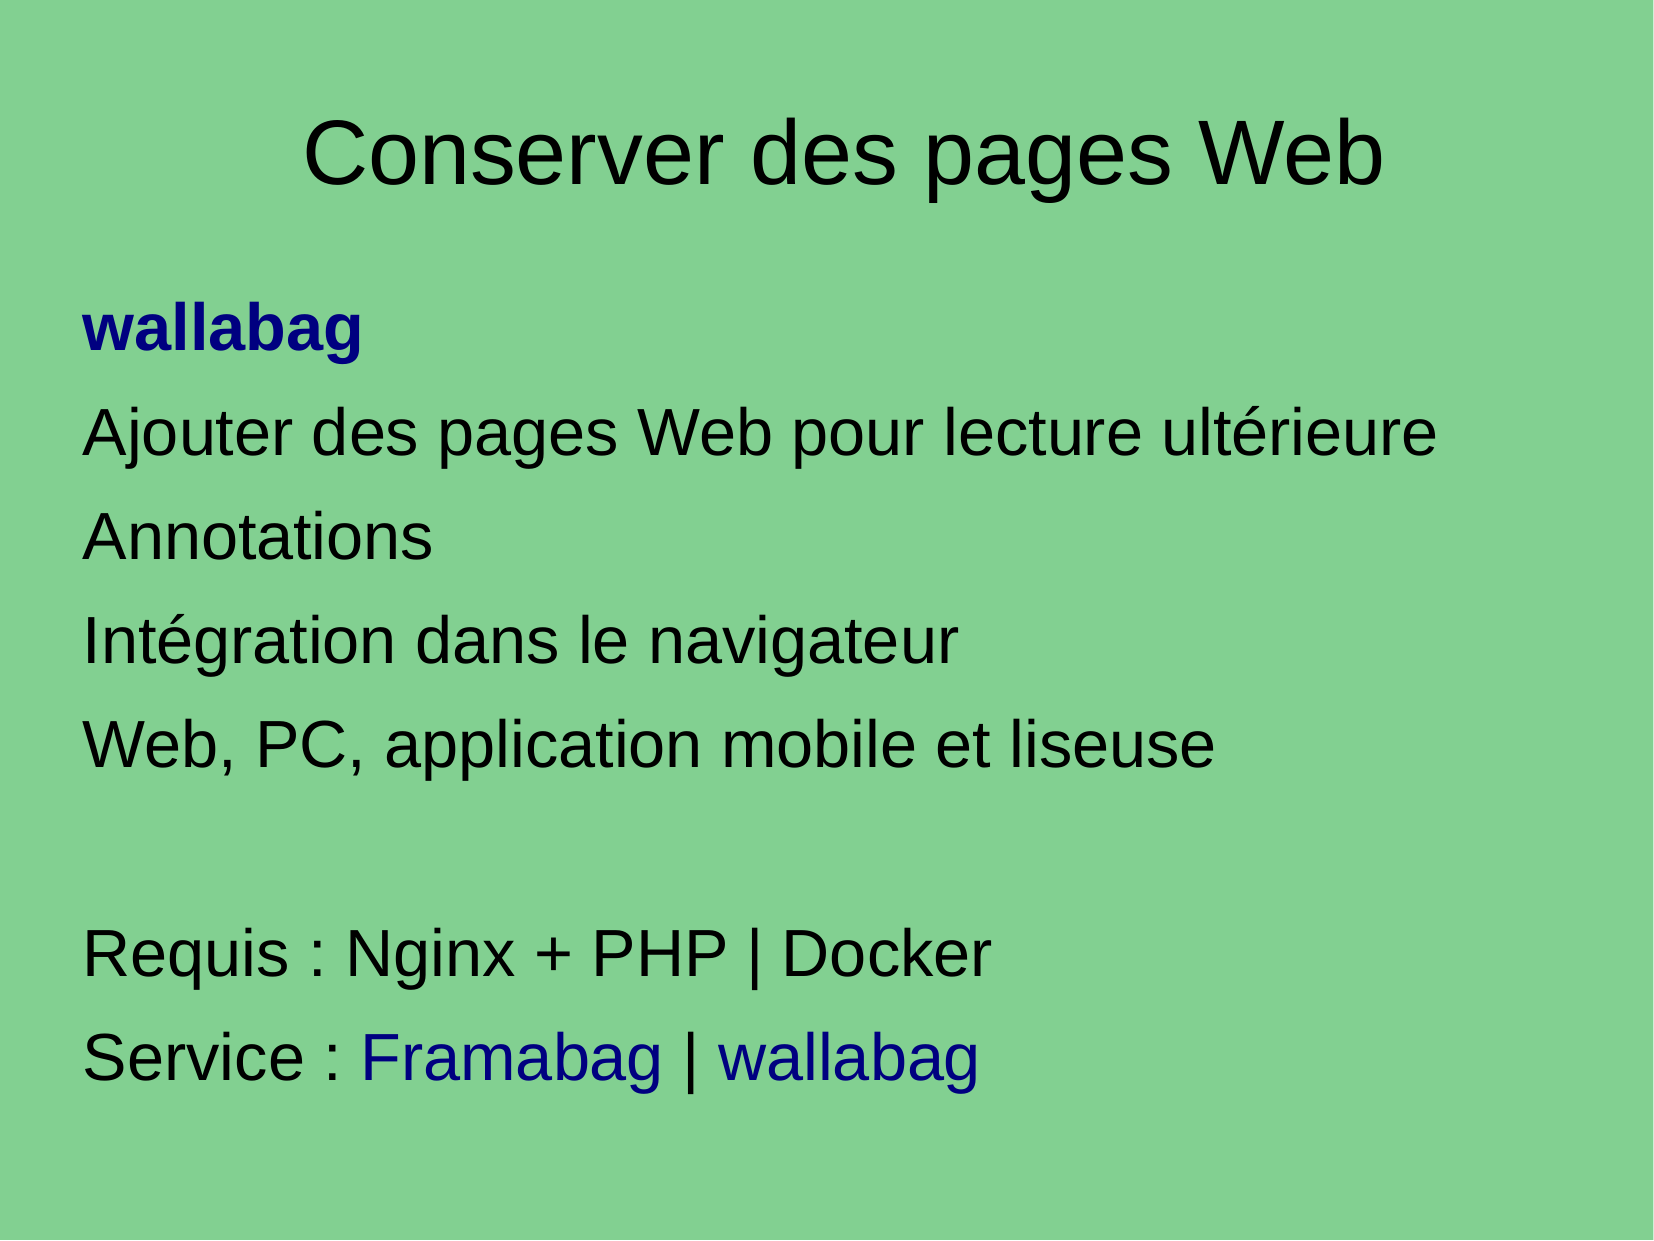

# Conserver des pages Web
wallabag
Ajouter des pages Web pour lecture ultérieure
Annotations
Intégration dans le navigateur
Web, PC, application mobile et liseuse
Requis : Nginx + PHP | Docker
Service : Framabag | wallabag